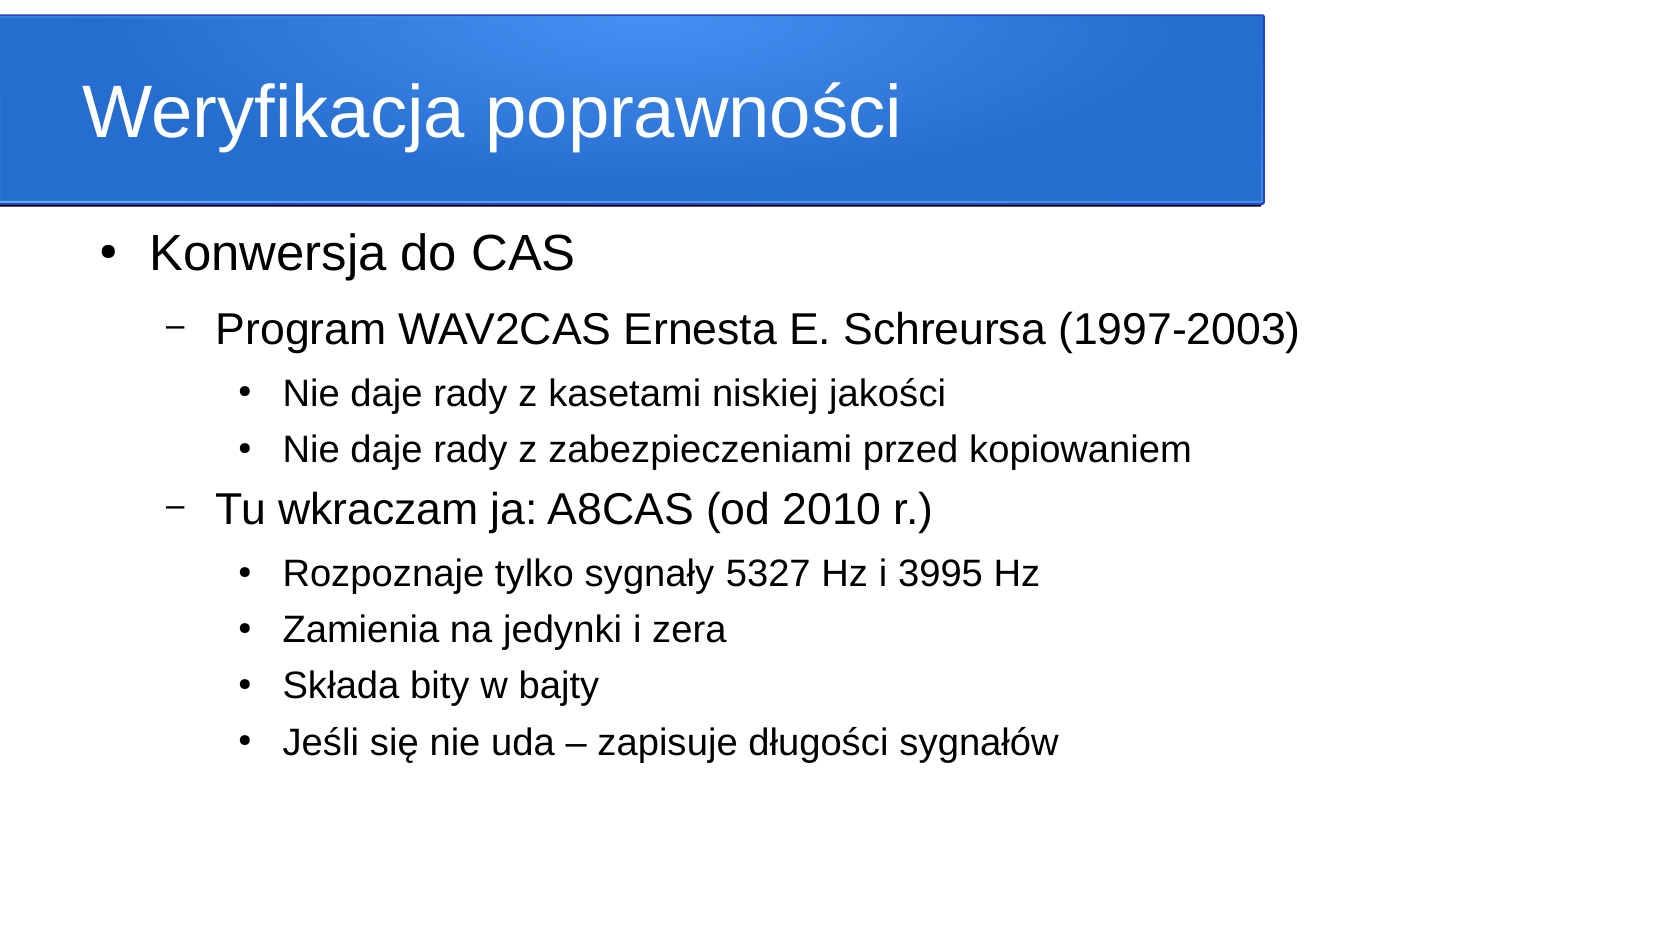

# Weryfikacja poprawności
Konwersja do CAS
Program WAV2CAS Ernesta E. Schreursa (1997-2003)
Nie daje rady z kasetami niskiej jakości
Nie daje rady z zabezpieczeniami przed kopiowaniem
Tu wkraczam ja: A8CAS (od 2010 r.)
Rozpoznaje tylko sygnały 5327 Hz i 3995 Hz
Zamienia na jedynki i zera
Składa bity w bajty
Jeśli się nie uda – zapisuje długości sygnałów